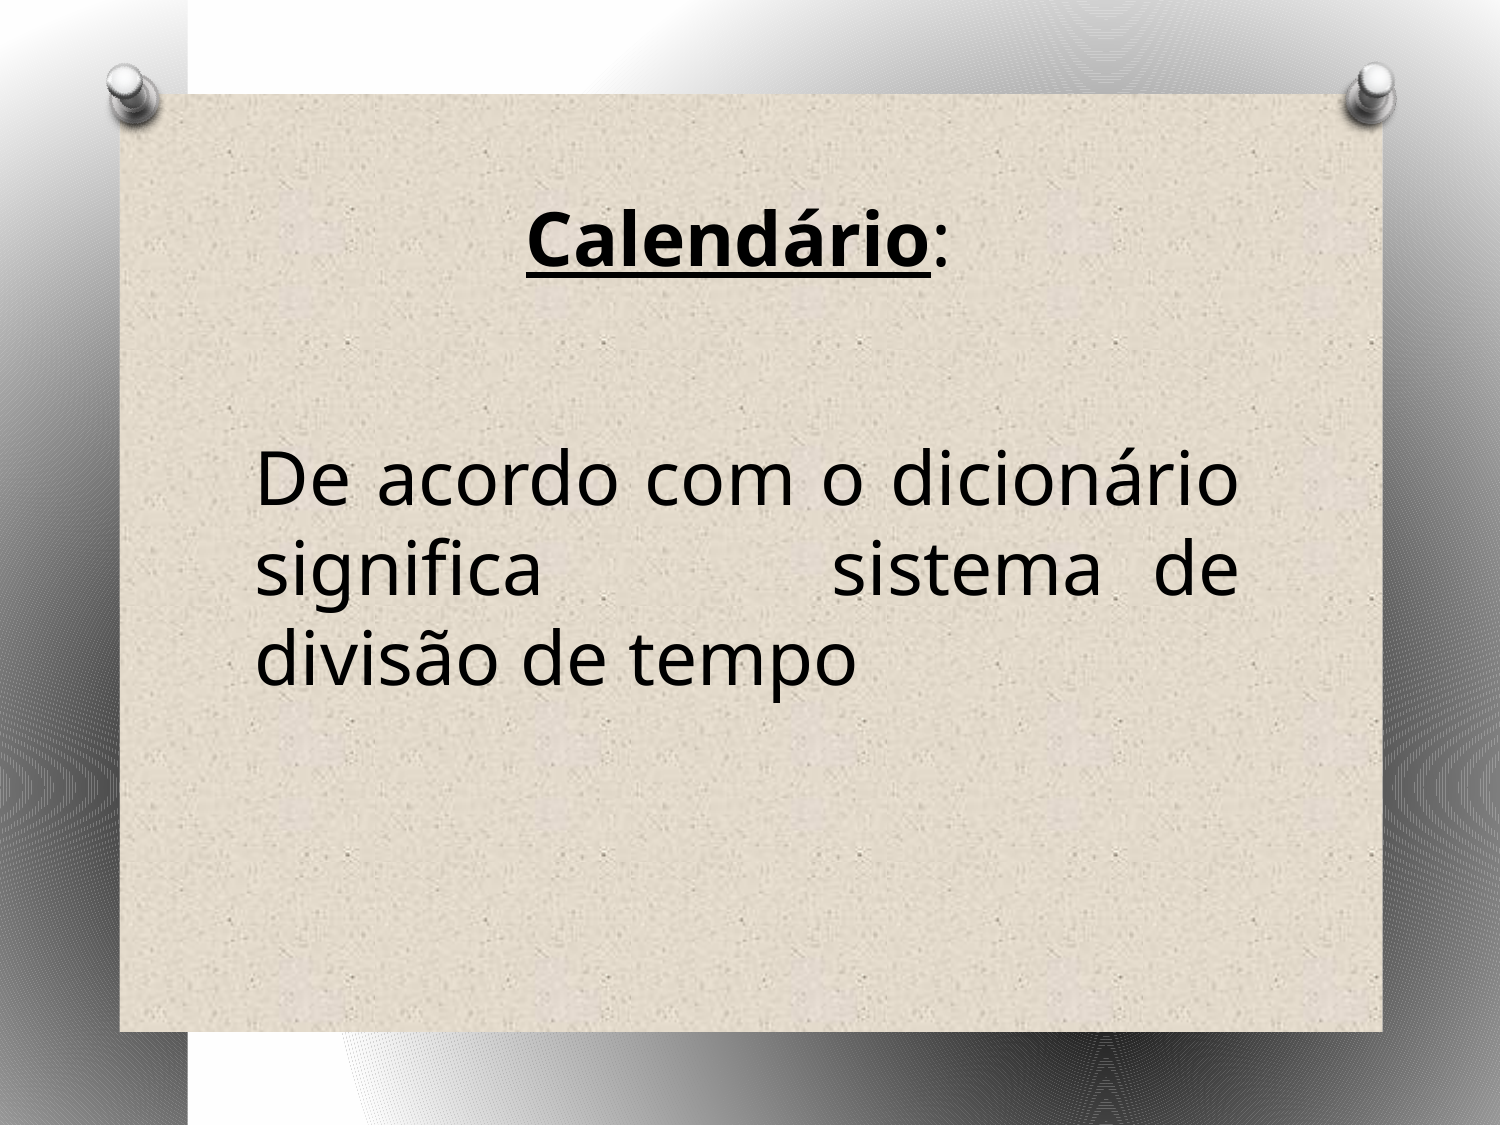

# Calendário:
De acordo com o dicionário significa sistema de divisão de tempo